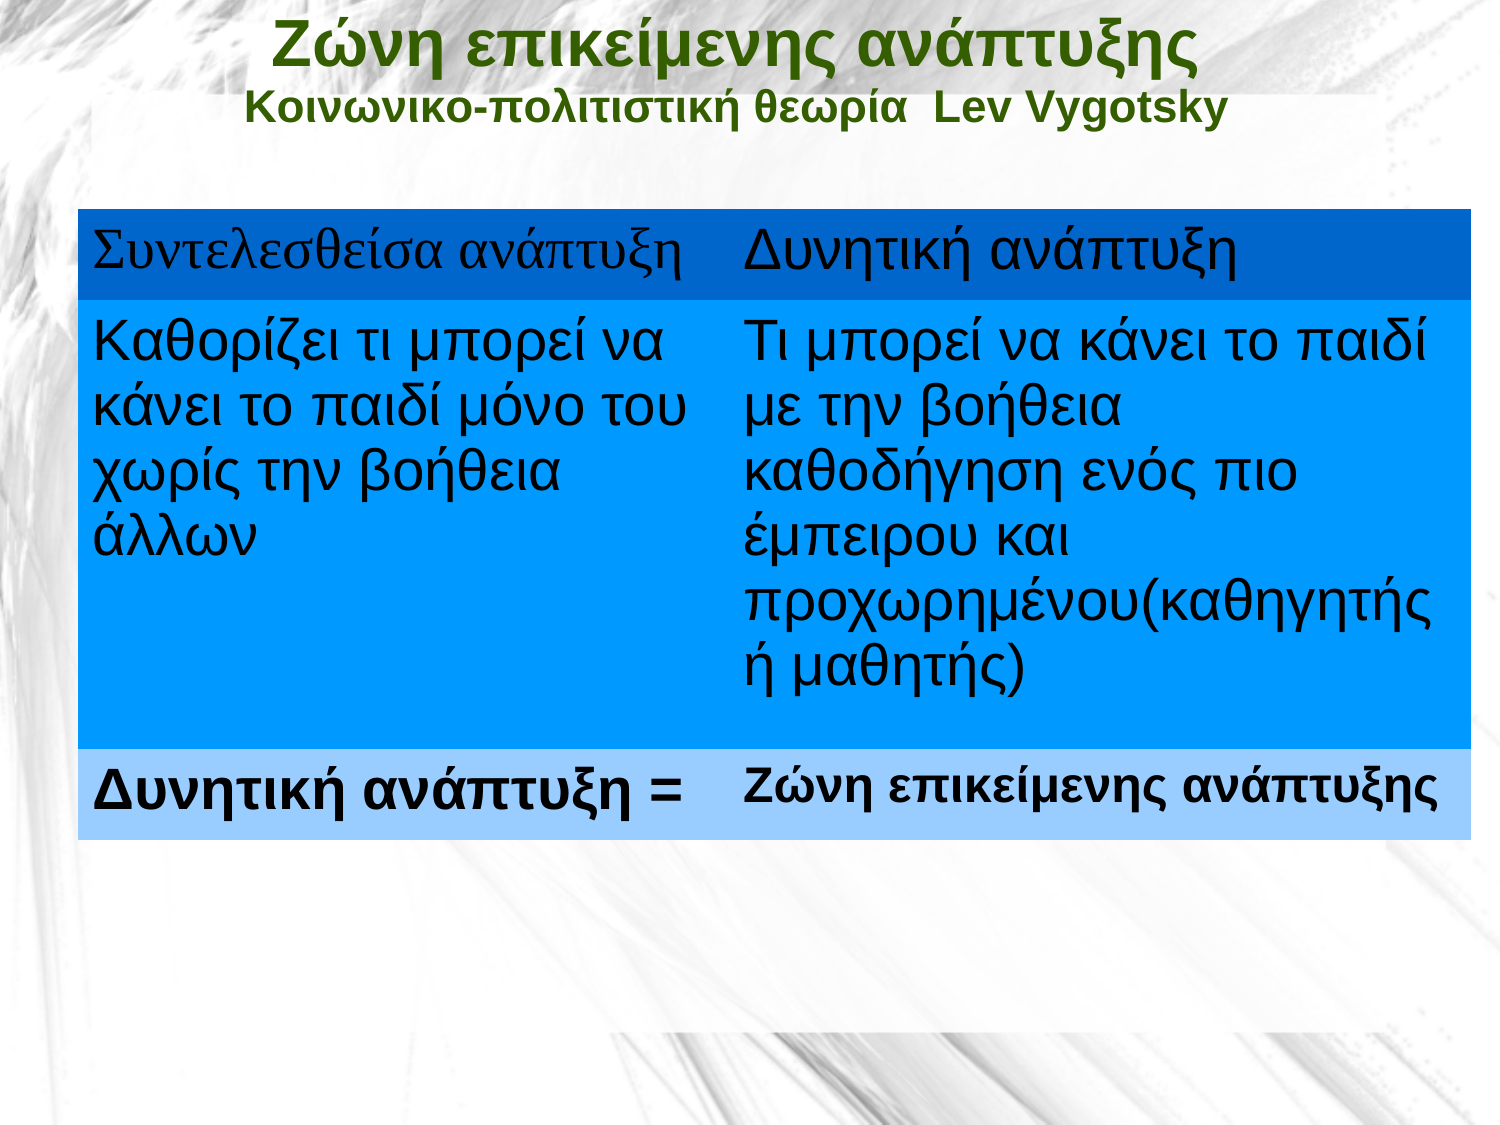

# Ζώνη επικείμενης ανάπτυξης Κοινωνικο-πολιτιστική θεωρία Lev Vygotsky
| Συντελεσθείσα ανάπτυξη | Δυνητική ανάπτυξη |
| --- | --- |
| Καθορίζει τι μπορεί να κάνει το παιδί μόνο του χωρίς την βοήθεια άλλων | Τι μπορεί να κάνει το παιδί με την βοήθεια καθοδήγηση ενός πιο έμπειρου και προχωρημένου(καθηγητής ή μαθητής) |
| Δυνητική ανάπτυξη = | Ζώνη επικείμενης ανάπτυξης |